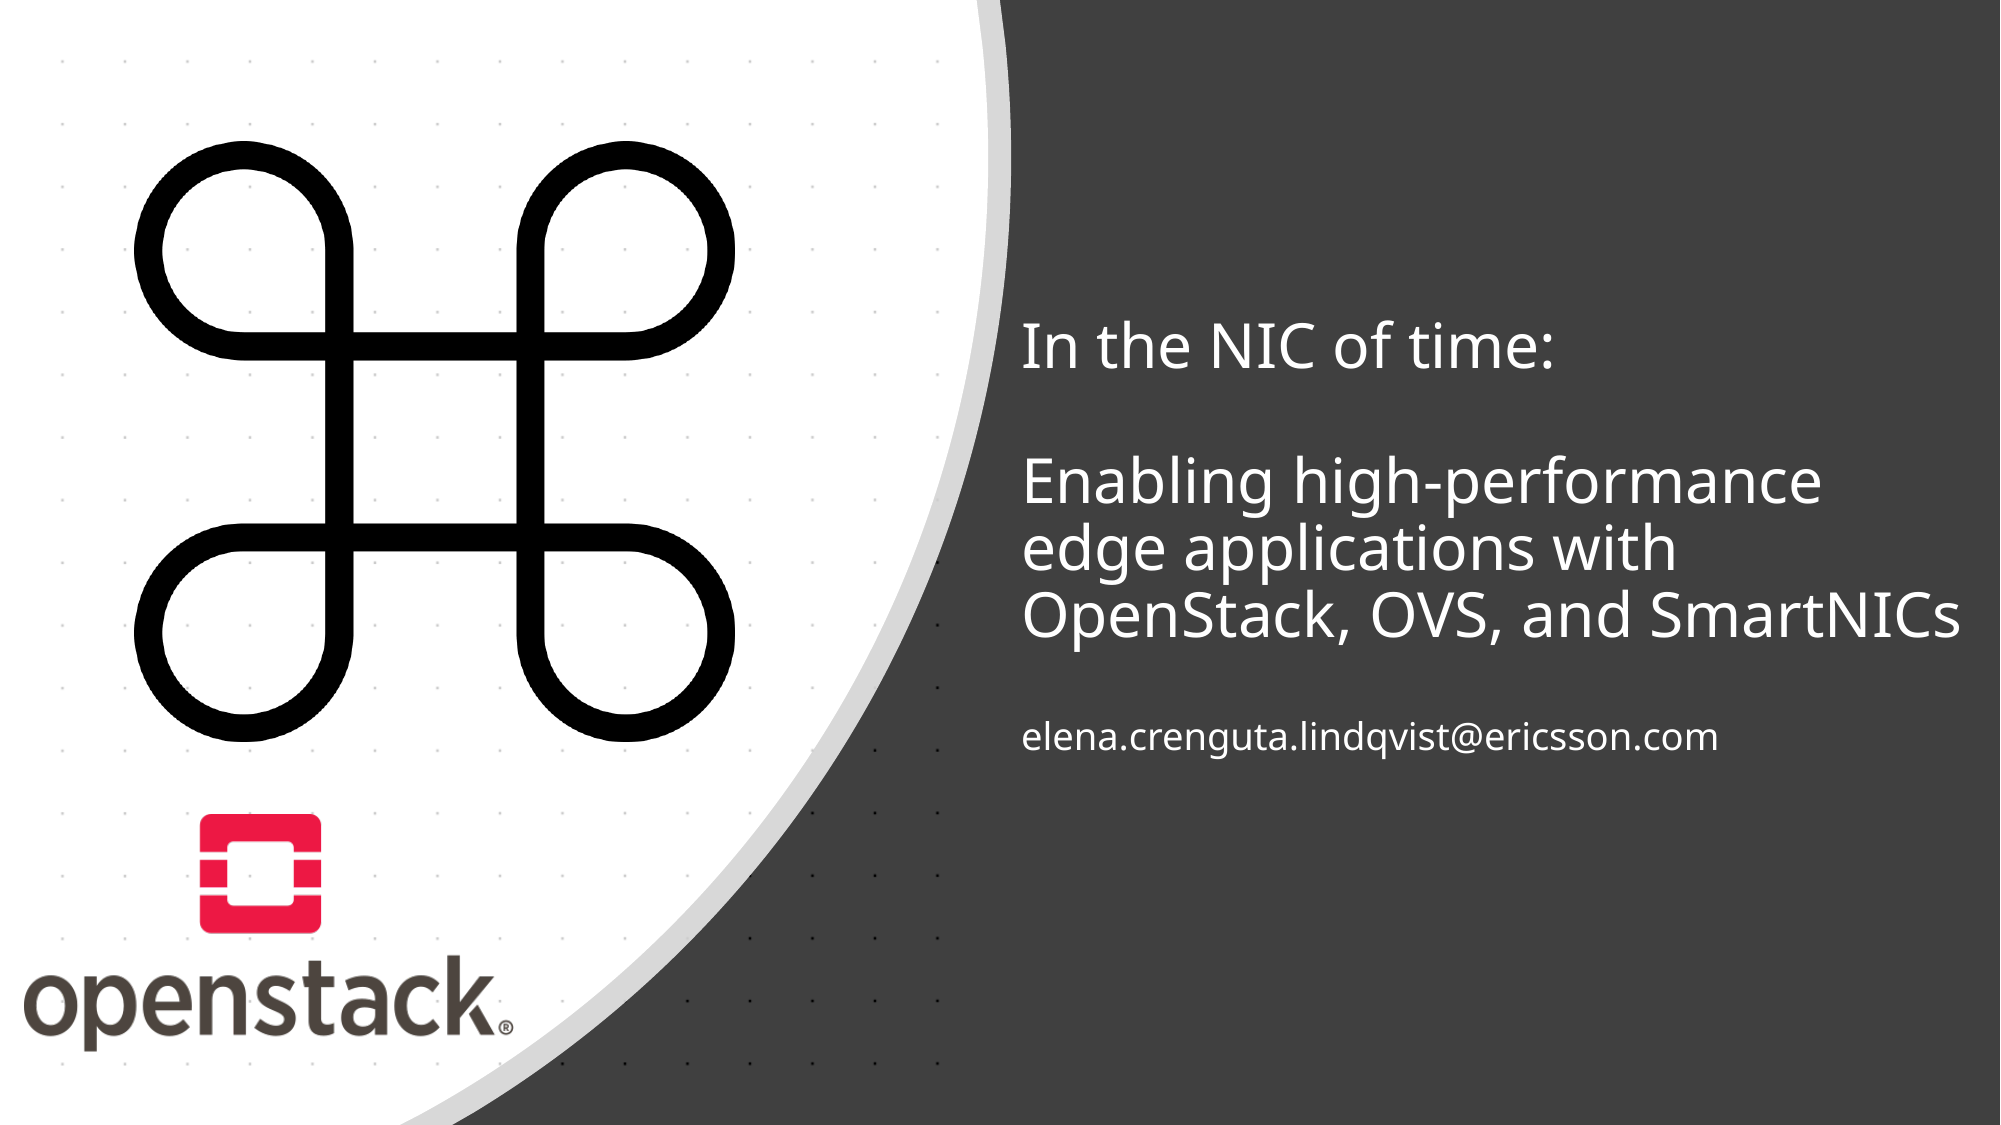

In the NIC of time:
Enabling high-performance edge applications with OpenStack, OVS, and SmartNICs
elena.crenguta.lindqvist@ericsson.com